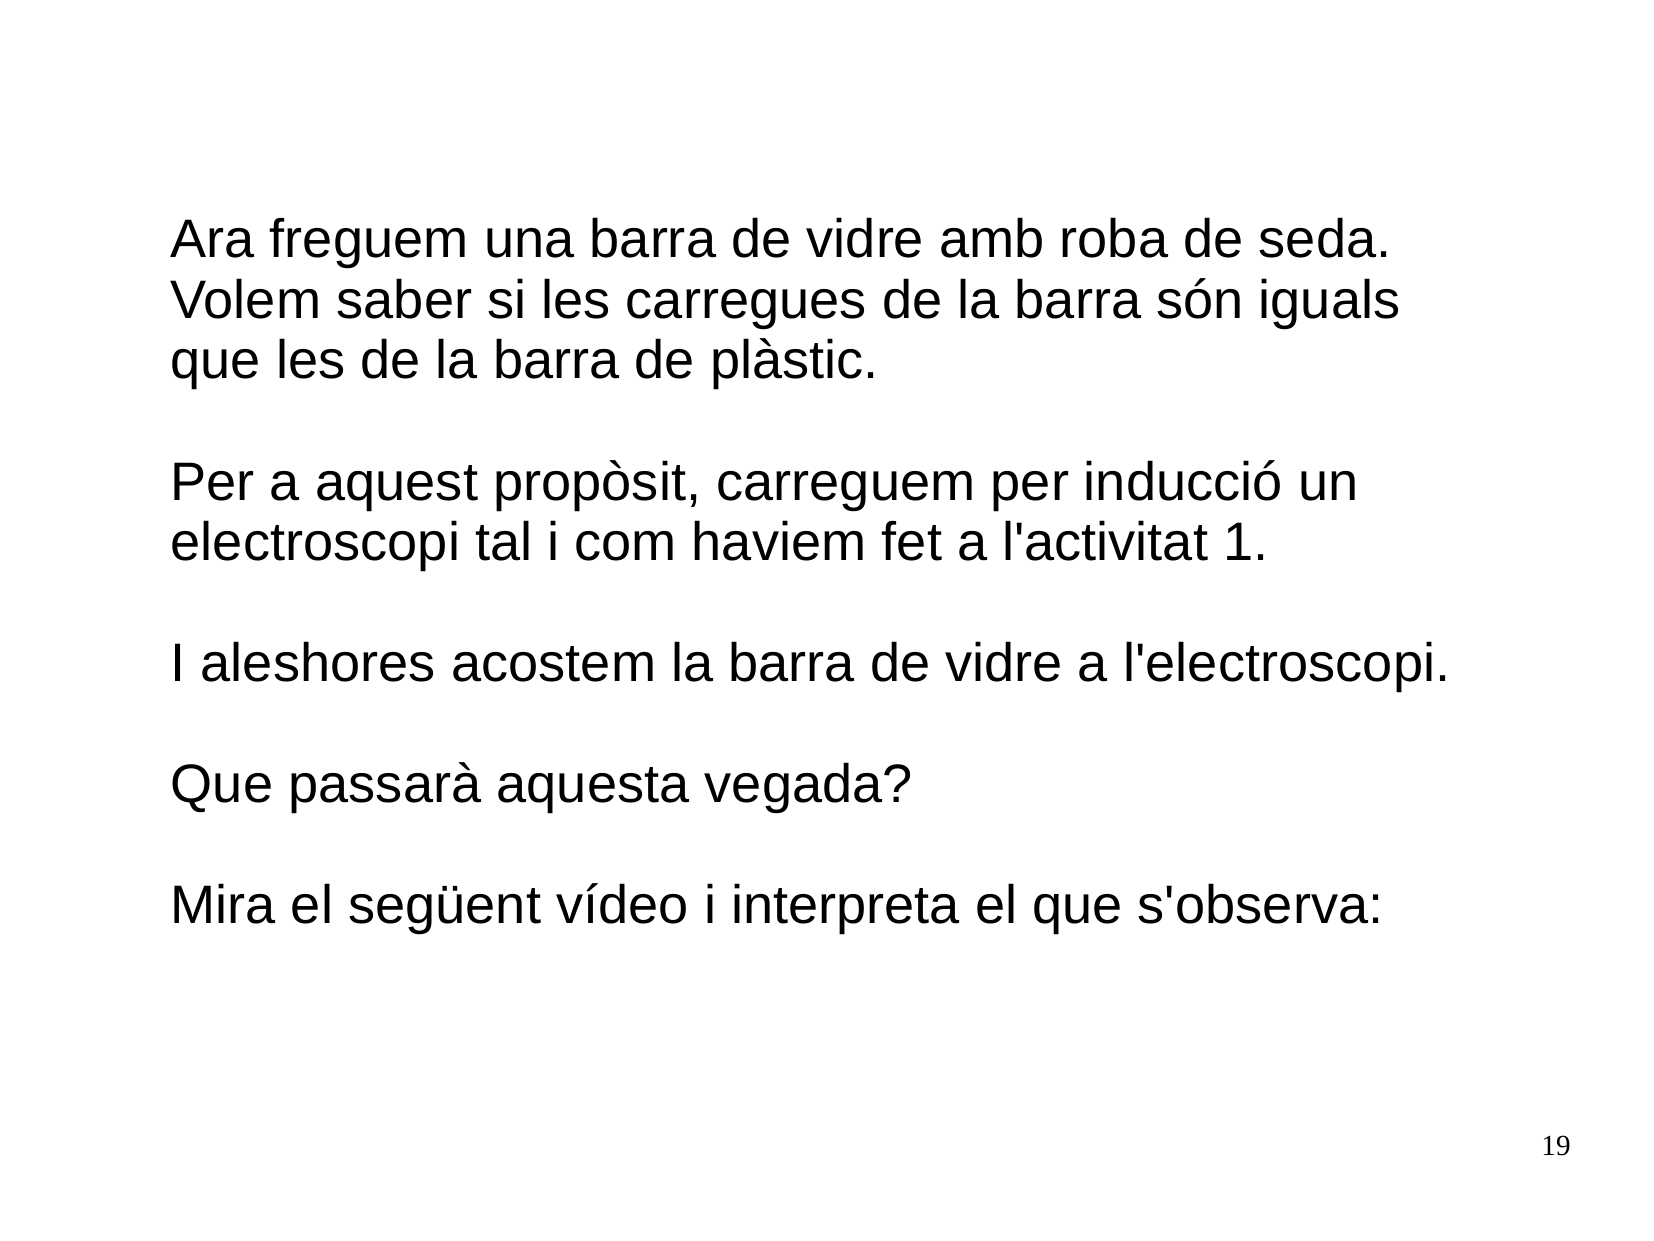

Ara freguem una barra de vidre amb roba de seda. Volem saber si les carregues de la barra són iguals que les de la barra de plàstic.
Per a aquest propòsit, carreguem per inducció un electroscopi tal i com haviem fet a l'activitat 1.
I aleshores acostem la barra de vidre a l'electroscopi.
Que passarà aquesta vegada?
Mira el següent vídeo i interpreta el que s'observa:
19